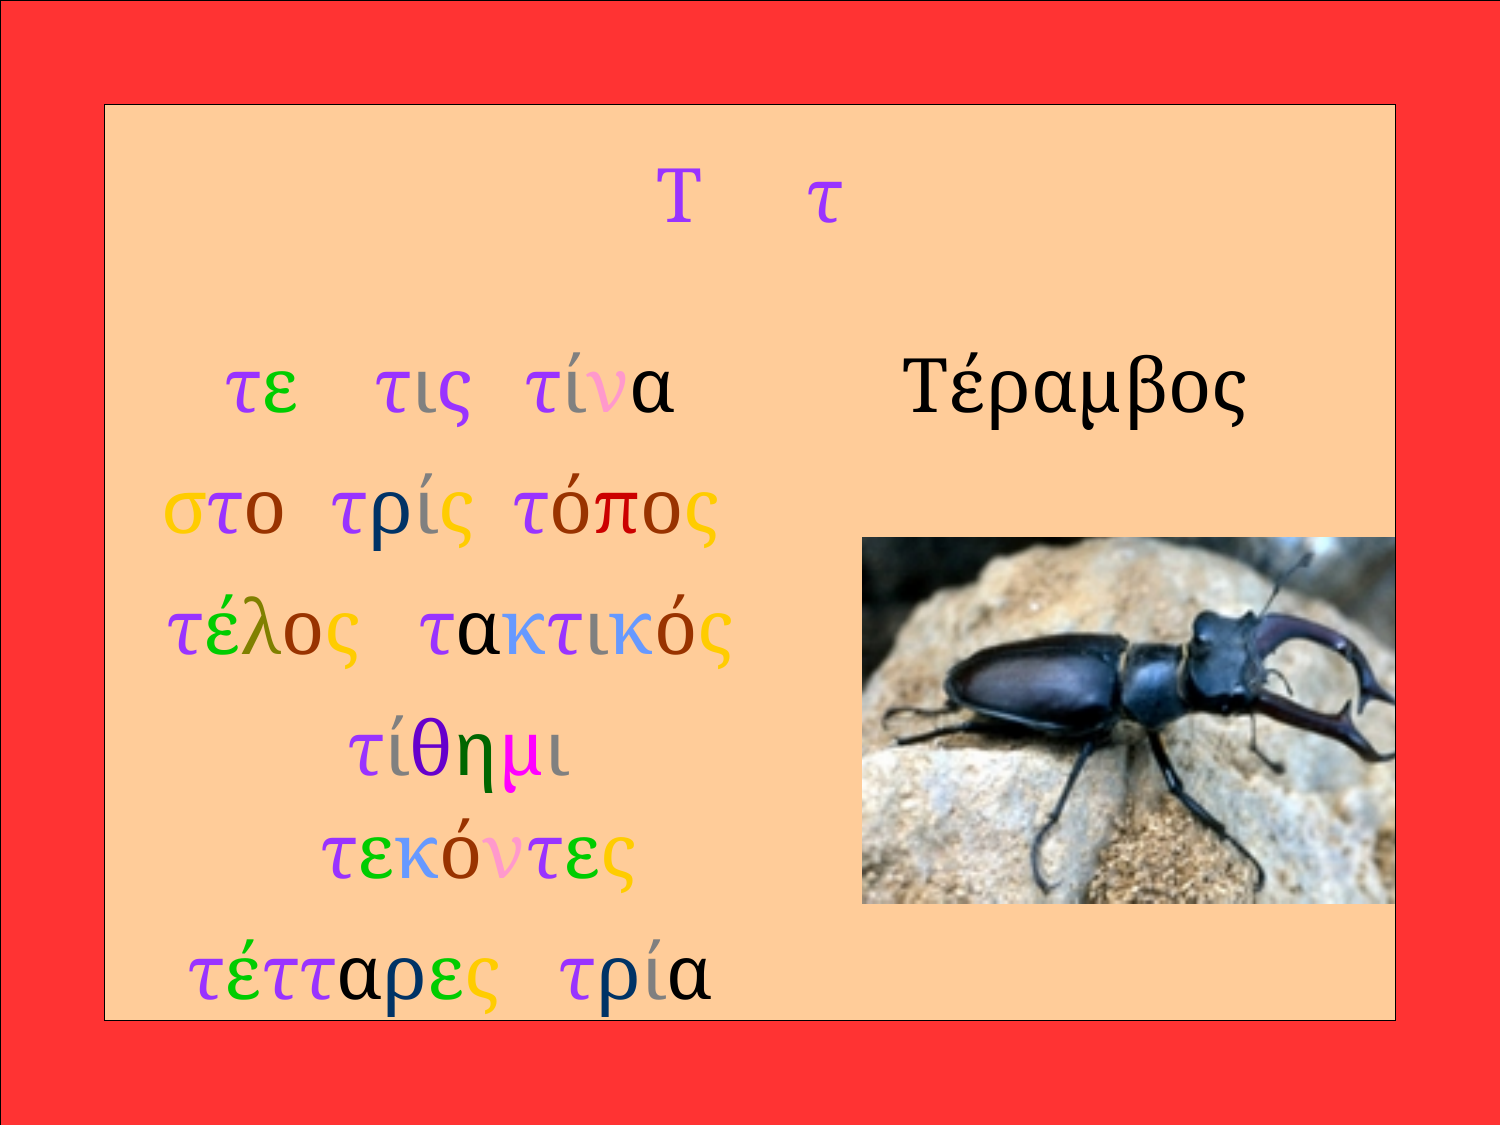

# Τ	τ
τε	τις	τίνα
στο	 τρίς τόπος
τέλος τακτικός
	τίθημι τεκόντες
τέτταρες τρία
στρατηγικός
Τέραμβος